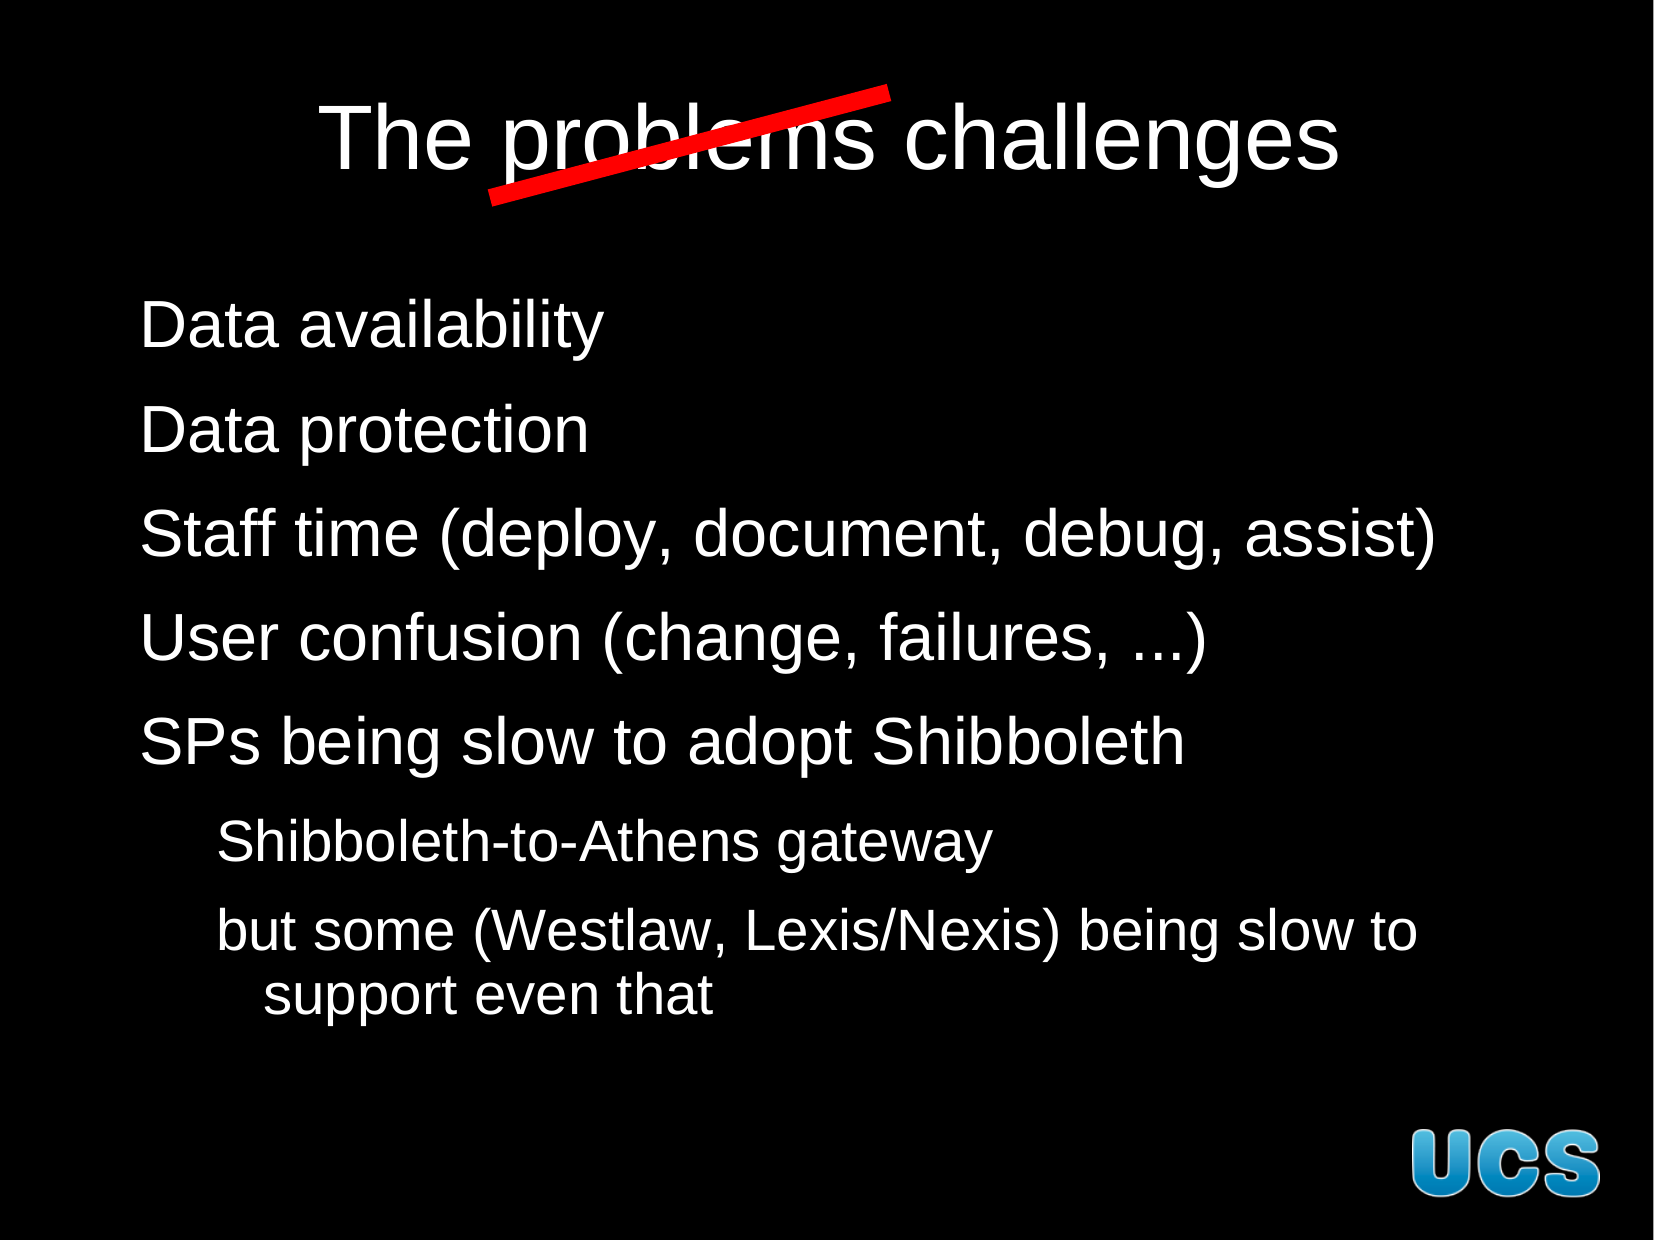

# The problems challenges
Data availability
Data protection
Staff time (deploy, document, debug, assist)
User confusion (change, failures, ...)
SPs being slow to adopt Shibboleth
Shibboleth-to-Athens gateway
but some (Westlaw, Lexis/Nexis) being slow to support even that